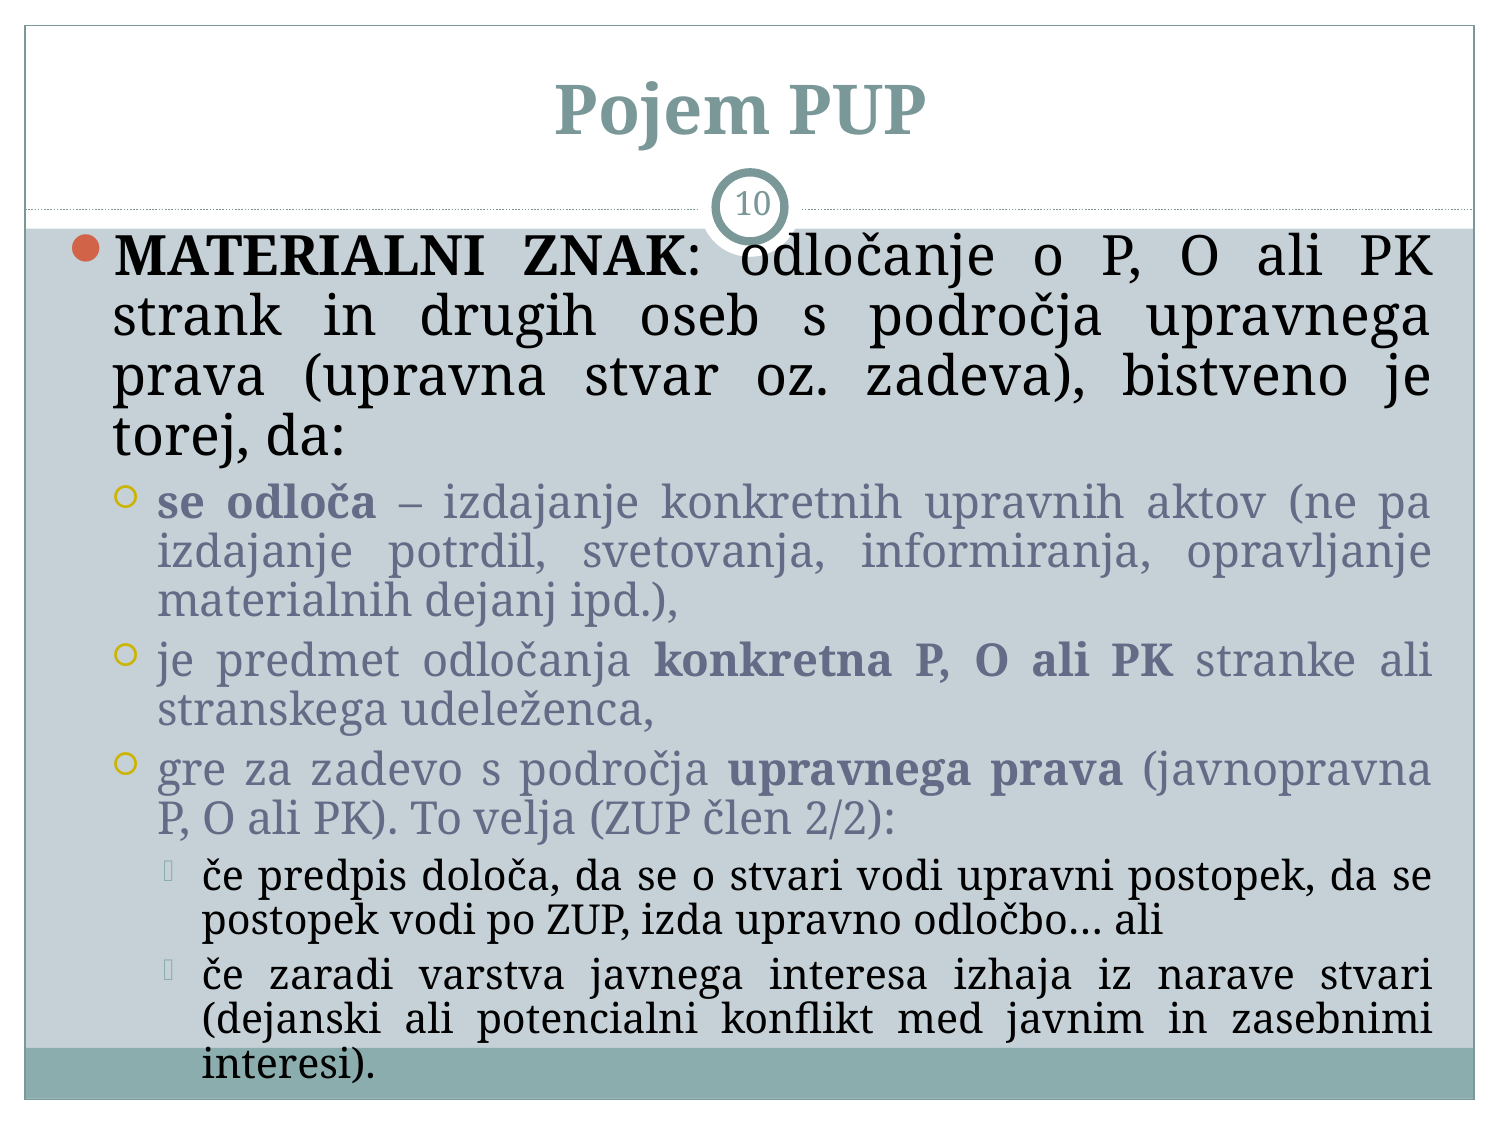

# Pojem PUP
MATERIALNI ZNAK: odločanje o P, O ali PK strank in drugih oseb s področja upravnega prava (upravna stvar oz. zadeva), bistveno je torej, da:
se odloča – izdajanje konkretnih upravnih aktov (ne pa izdajanje potrdil, svetovanja, informiranja, opravljanje materialnih dejanj ipd.),
je predmet odločanja konkretna P, O ali PK stranke ali stranskega udeleženca,
gre za zadevo s področja upravnega prava (javnopravna P, O ali PK). To velja (ZUP člen 2/2):
če predpis določa, da se o stvari vodi upravni postopek, da se postopek vodi po ZUP, izda upravno odločbo… ali
če zaradi varstva javnega interesa izhaja iz narave stvari (dejanski ali potencialni konflikt med javnim in zasebnimi interesi).